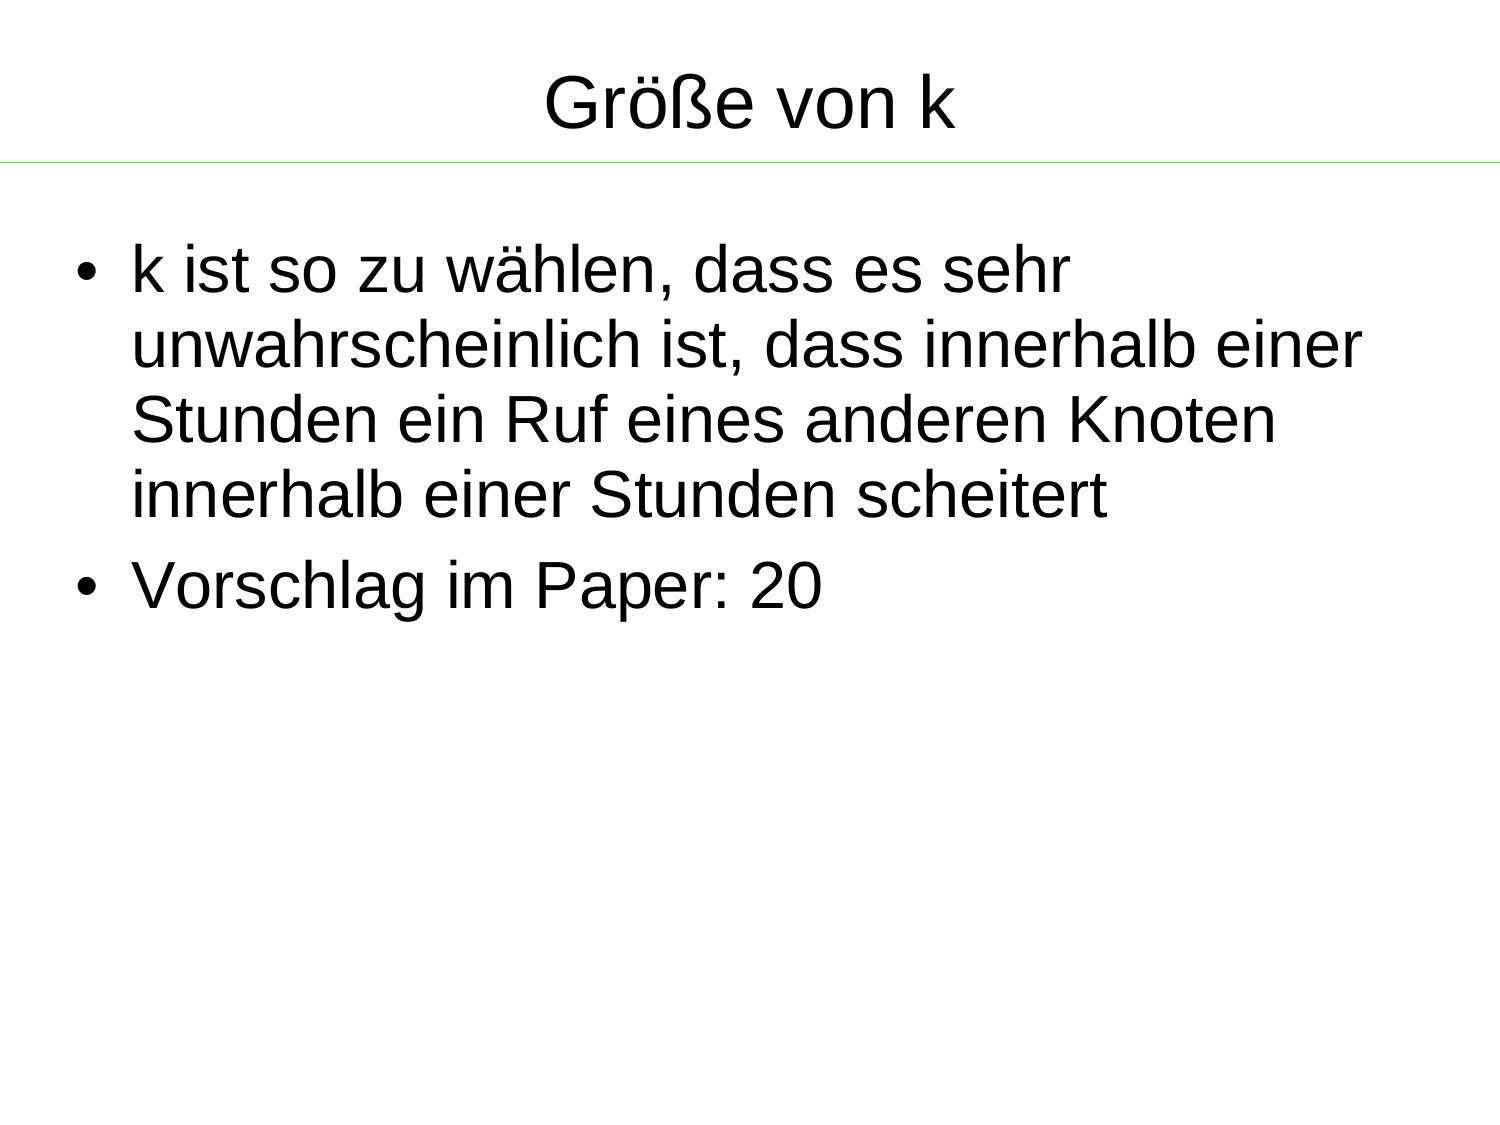

# Größe von k
k ist so zu wählen, dass es sehr unwahrscheinlich ist, dass innerhalb einer Stunden ein Ruf eines anderen Knoten innerhalb einer Stunden scheitert
Vorschlag im Paper: 20